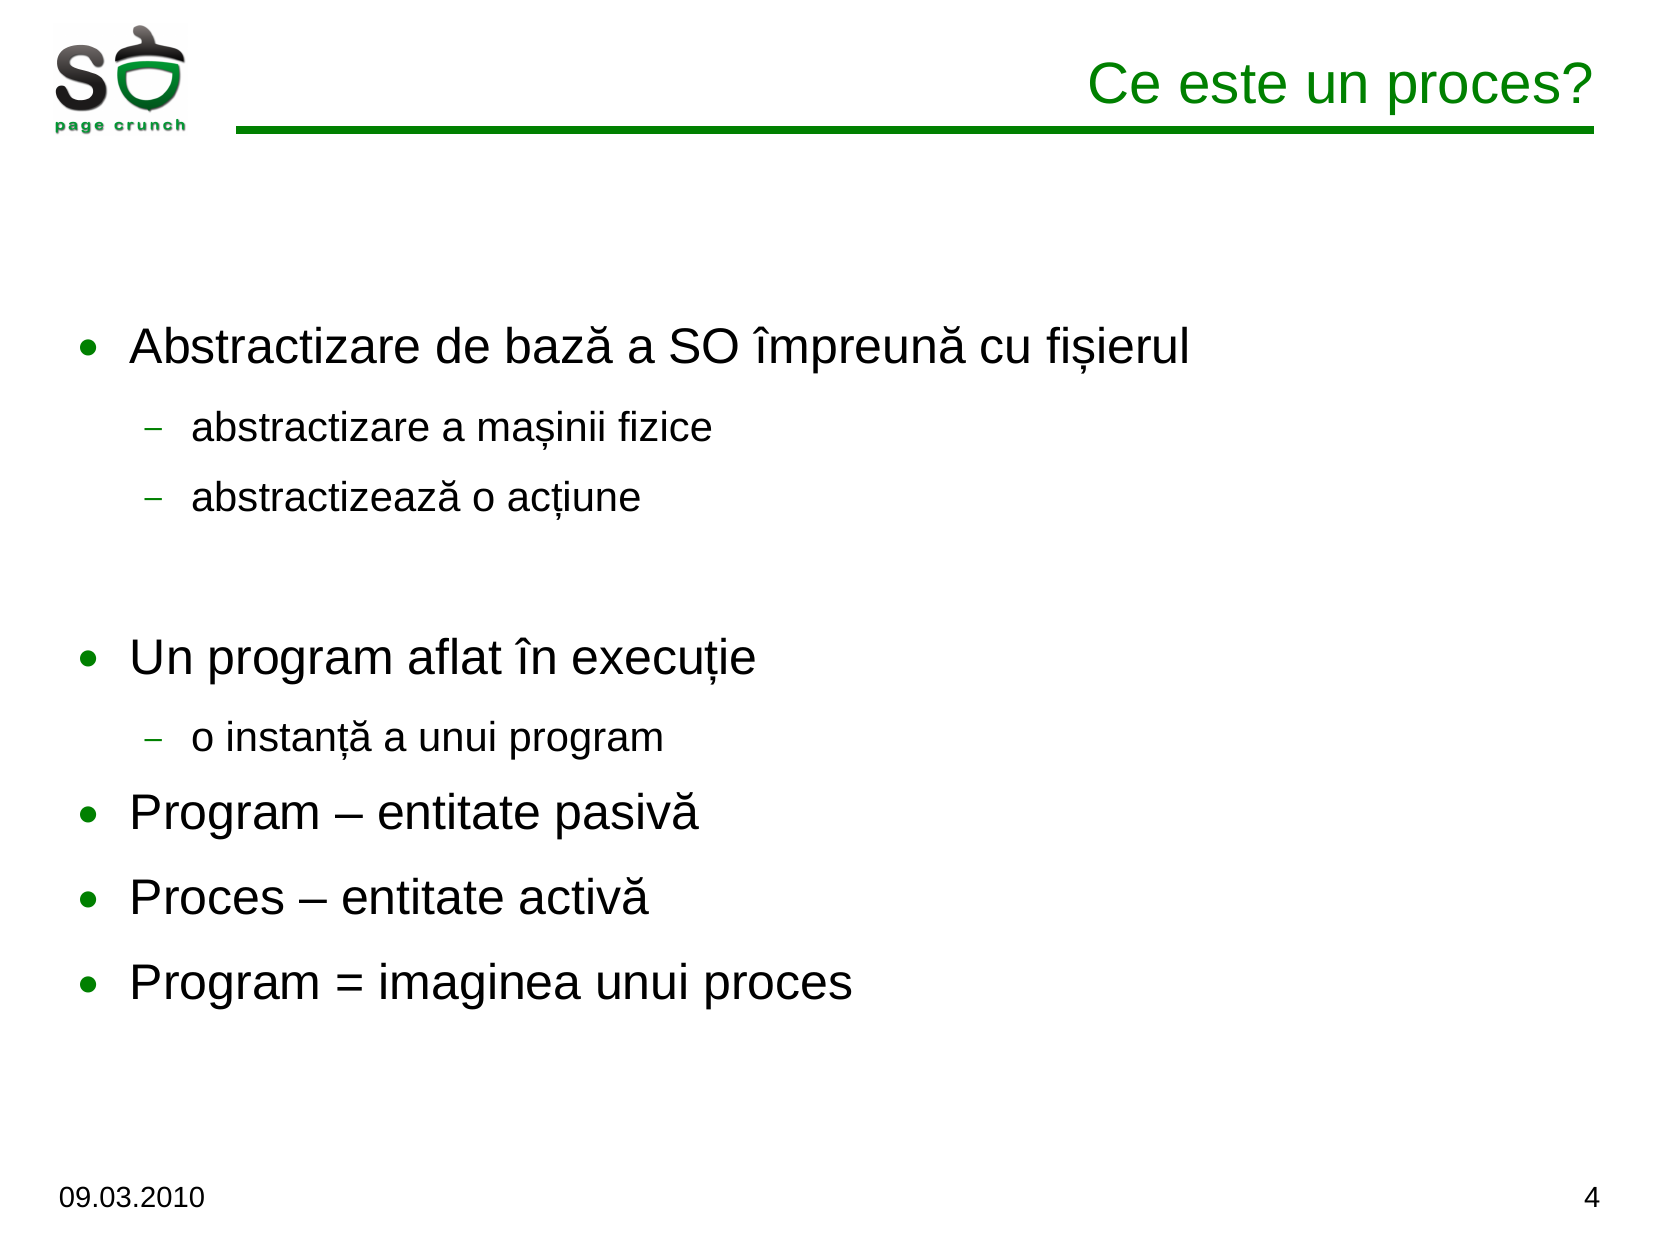

# Ce este un proces?
Abstractizare de bază a SO împreună cu fișierul
abstractizare a mașinii fizice
abstractizează o acțiune
Un program aflat în execuție
o instanță a unui program
Program – entitate pasivă
Proces – entitate activă
Program = imaginea unui proces
09.03.2010
4